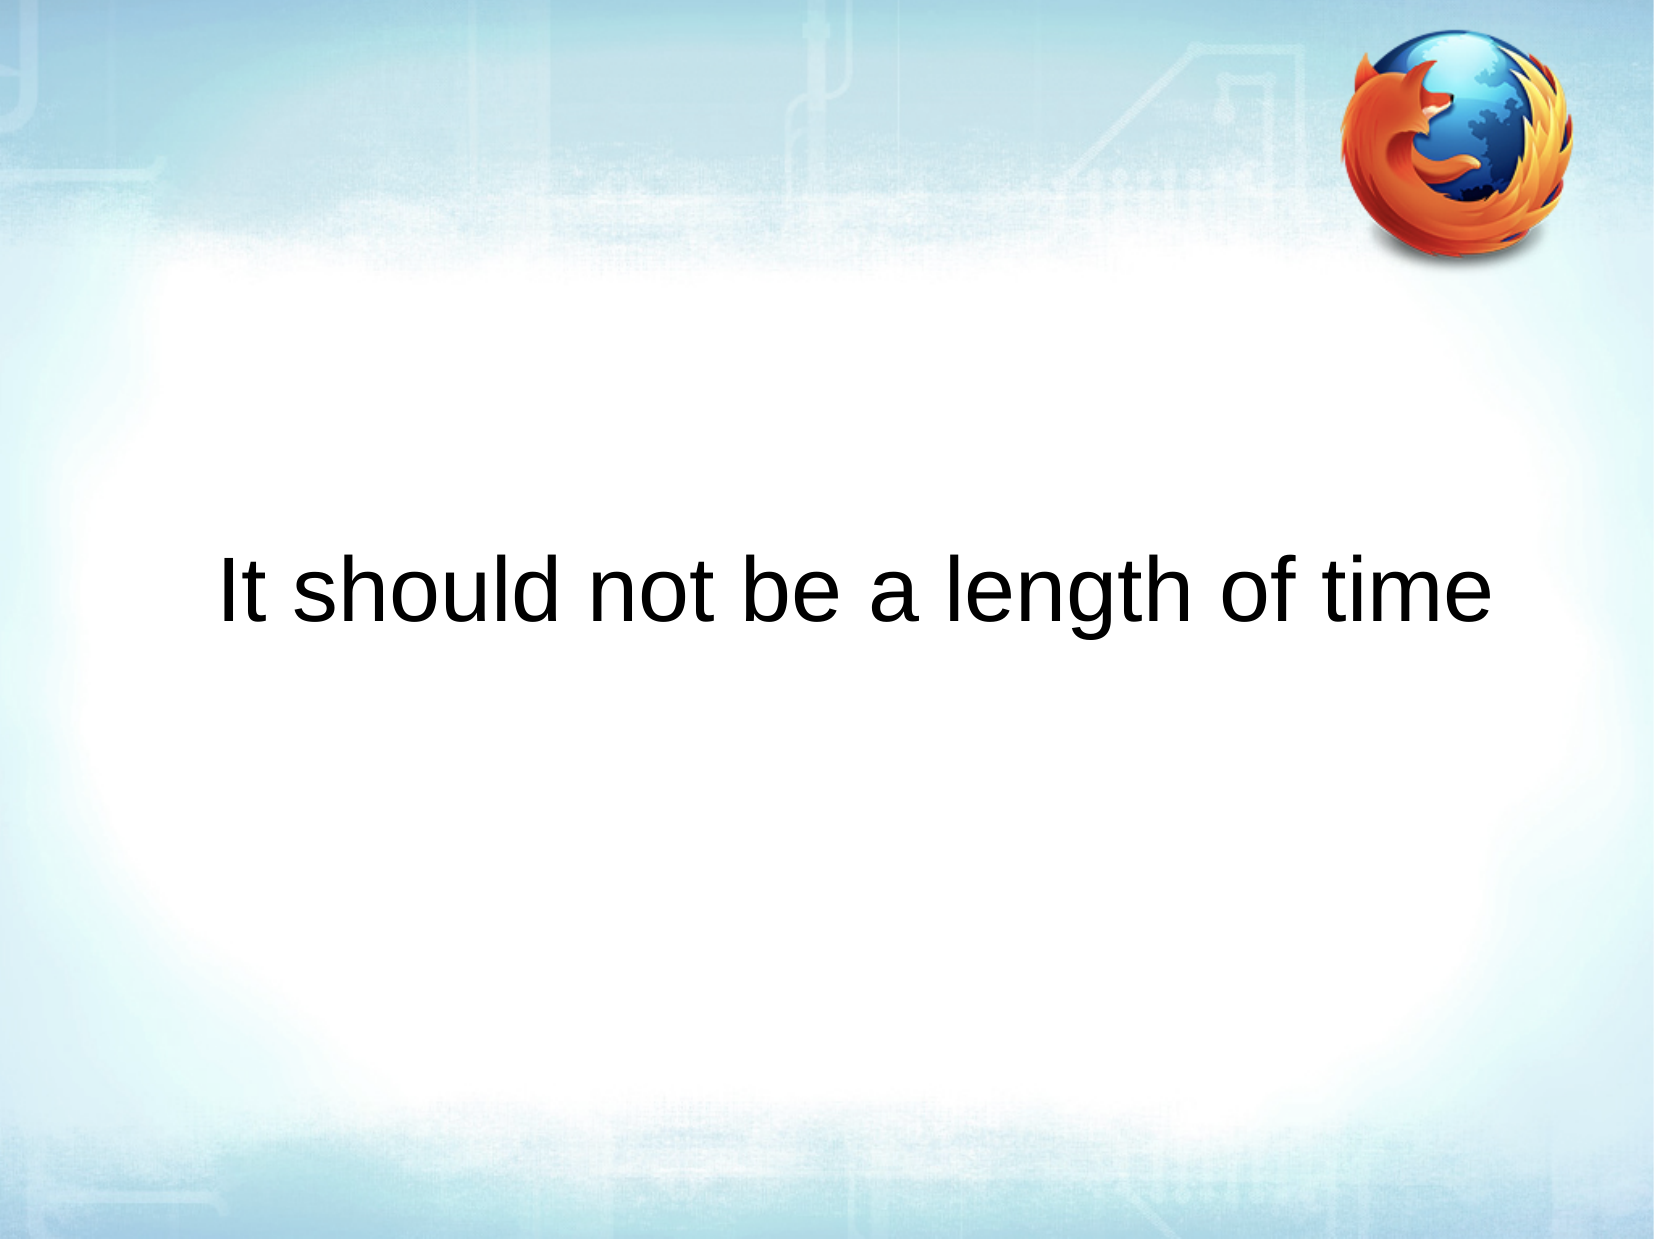

# It should not be a length of time